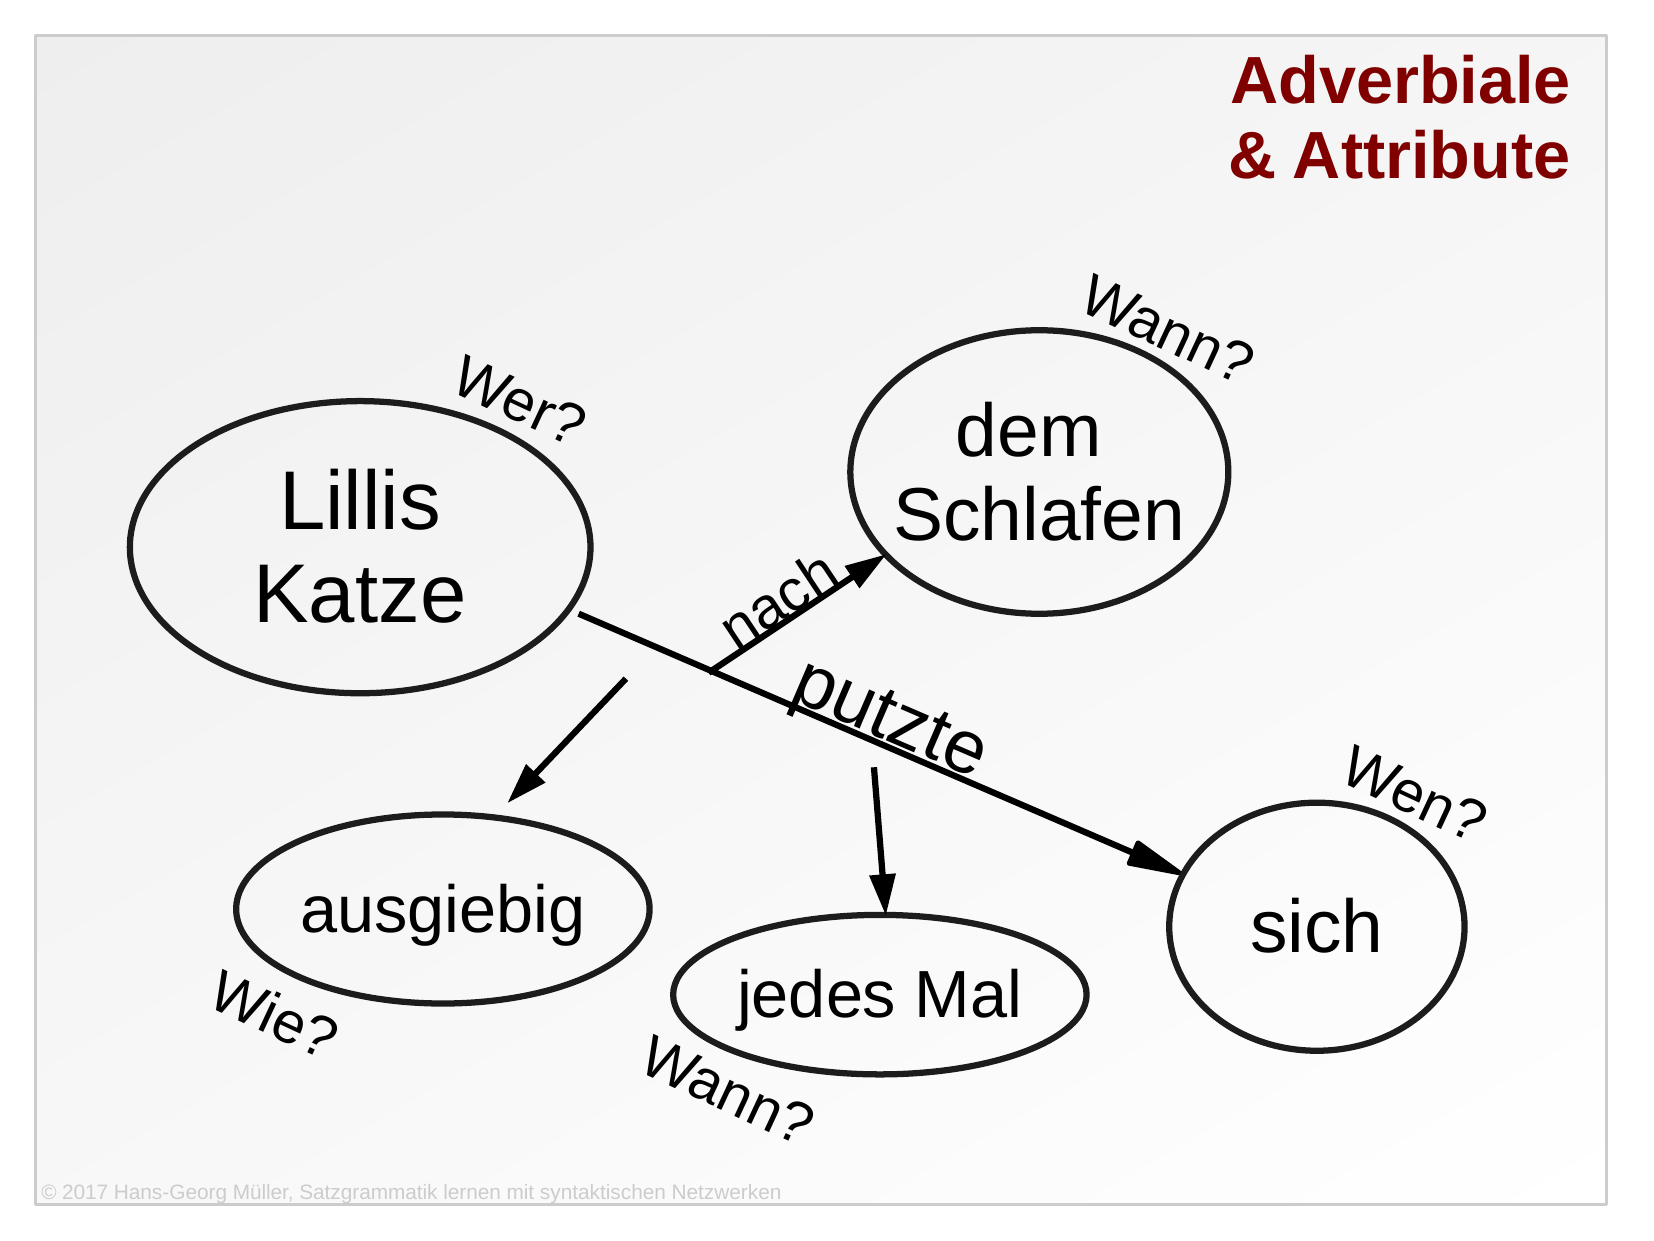

# Adverbiale & Attribute
Wann?
dem
Schlafen
Wer?
Lillis
Katze
nach
putzte
Wen?
sich
ausgiebig
jedes Mal
Wie?
Wann?